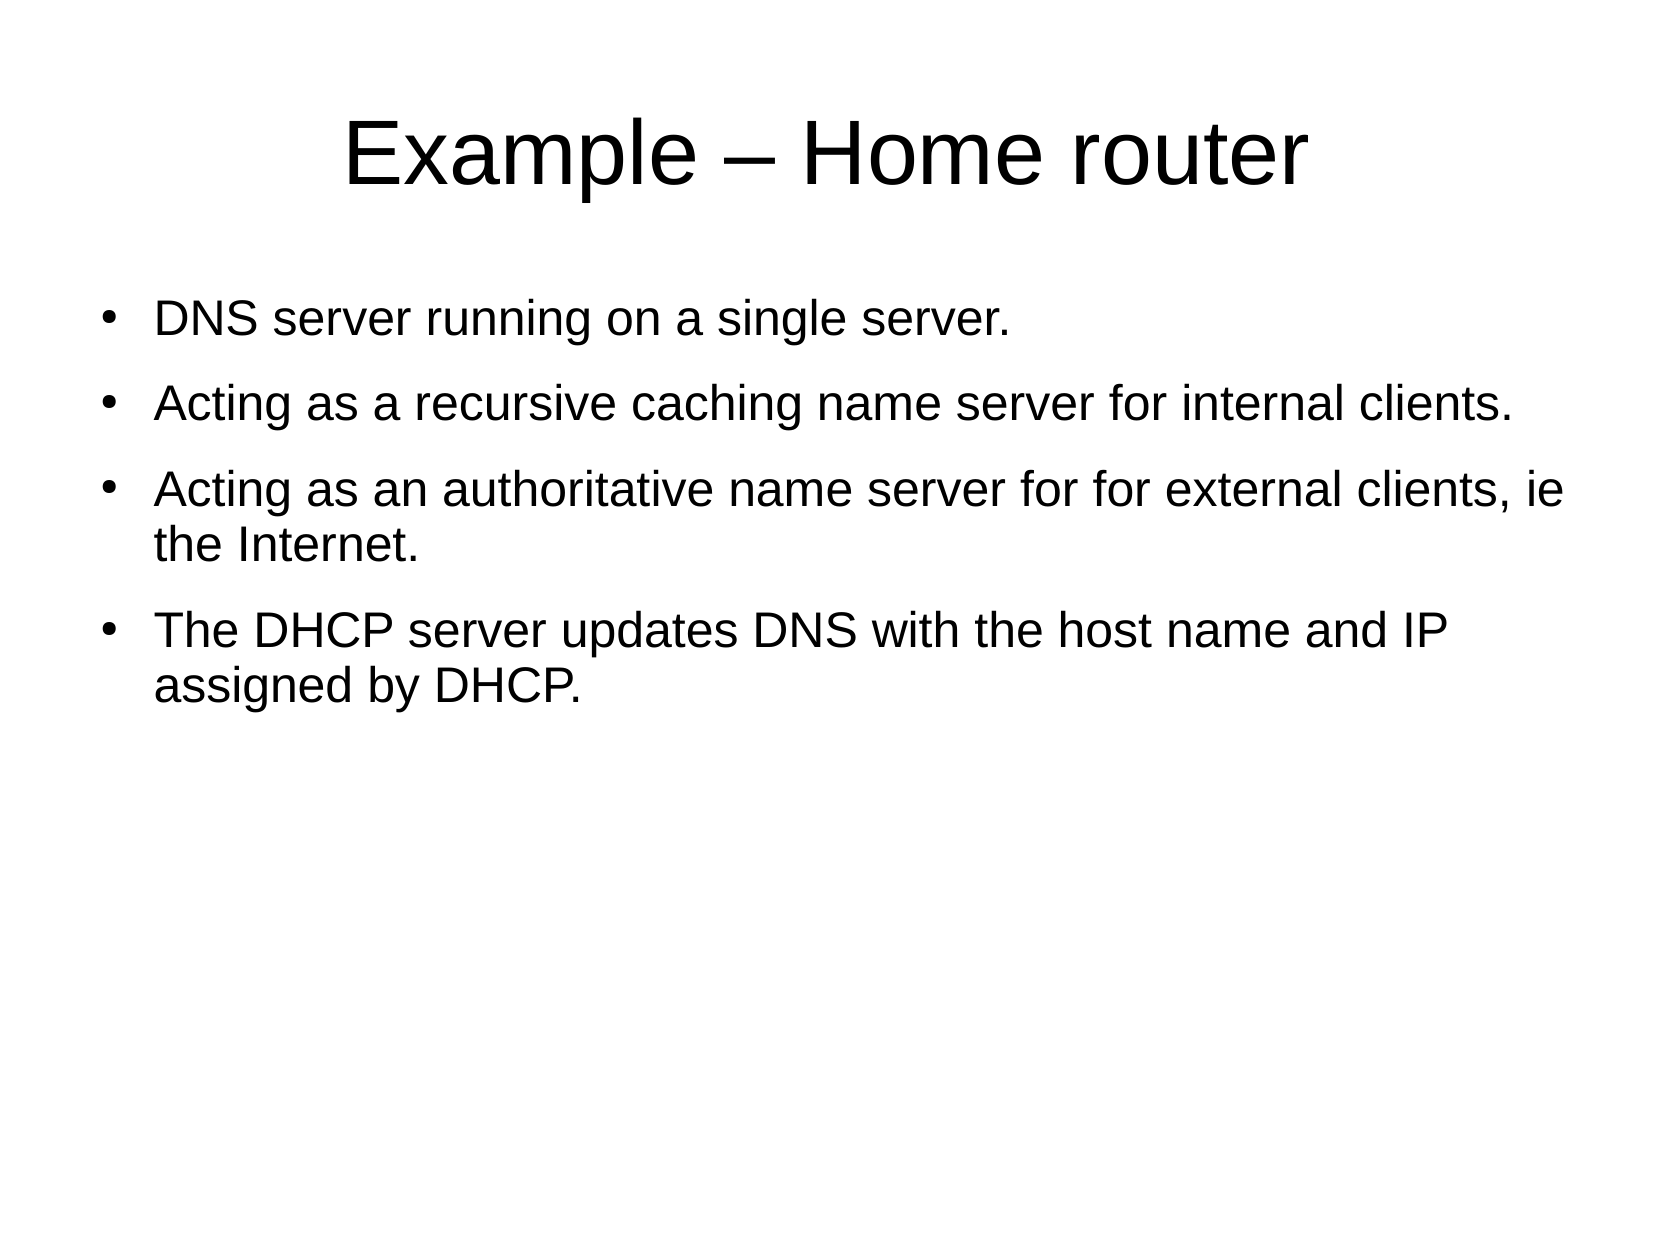

# Example – Home router
DNS server running on a single server.
Acting as a recursive caching name server for internal clients.
Acting as an authoritative name server for for external clients, ie the Internet.
The DHCP server updates DNS with the host name and IP assigned by DHCP.